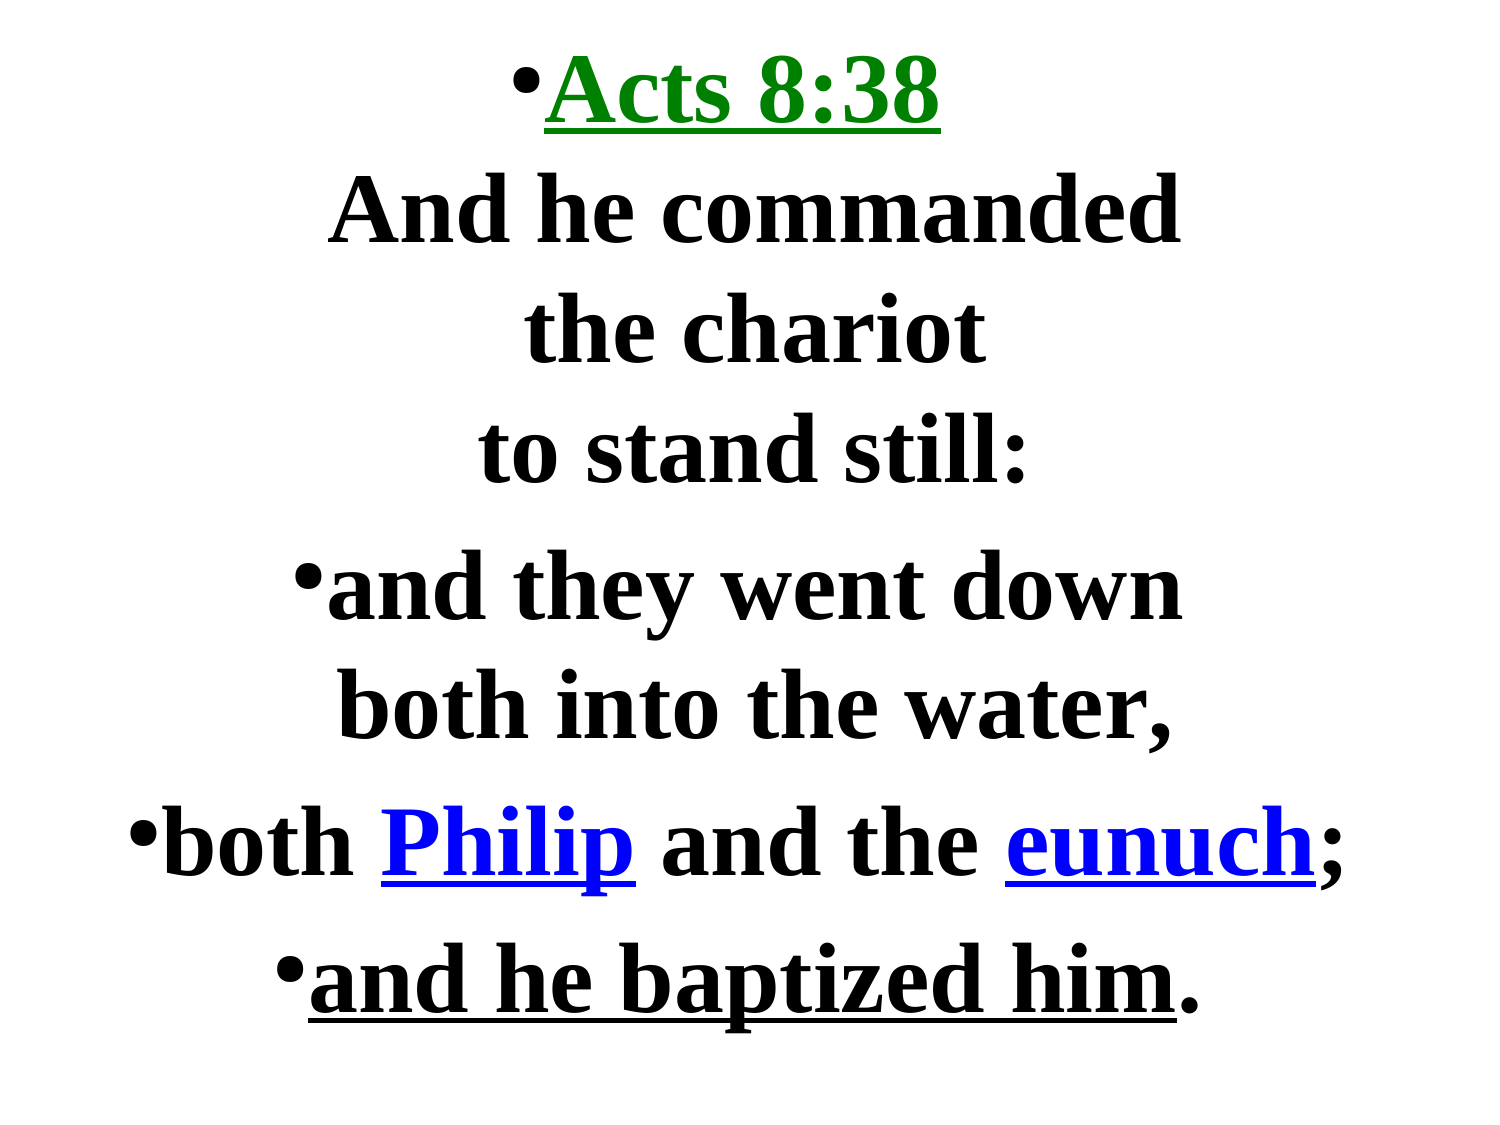

# Acts 8:38  And he commanded the chariot to stand still:
and they went down
both into the water,
both Philip and the eunuch;
and he baptized him.